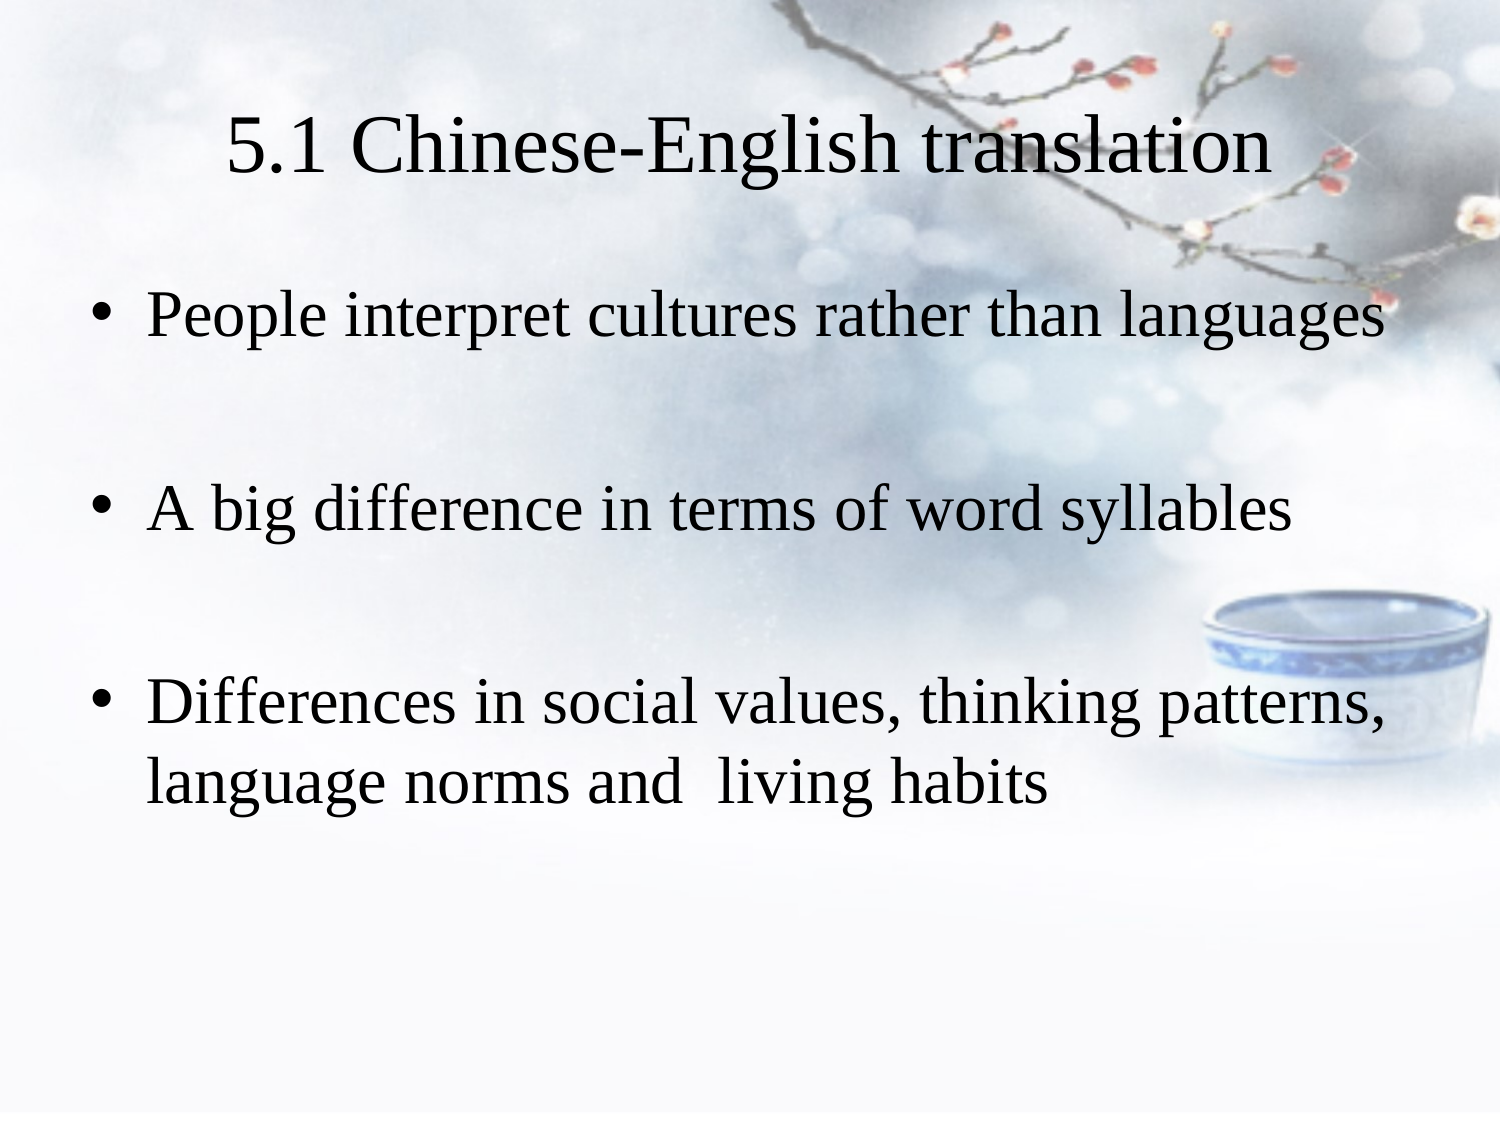

# 5.1 Chinese-English translation
People interpret cultures rather than languages
A big difference in terms of word syllables
Differences in social values, thinking patterns, language norms and living habits